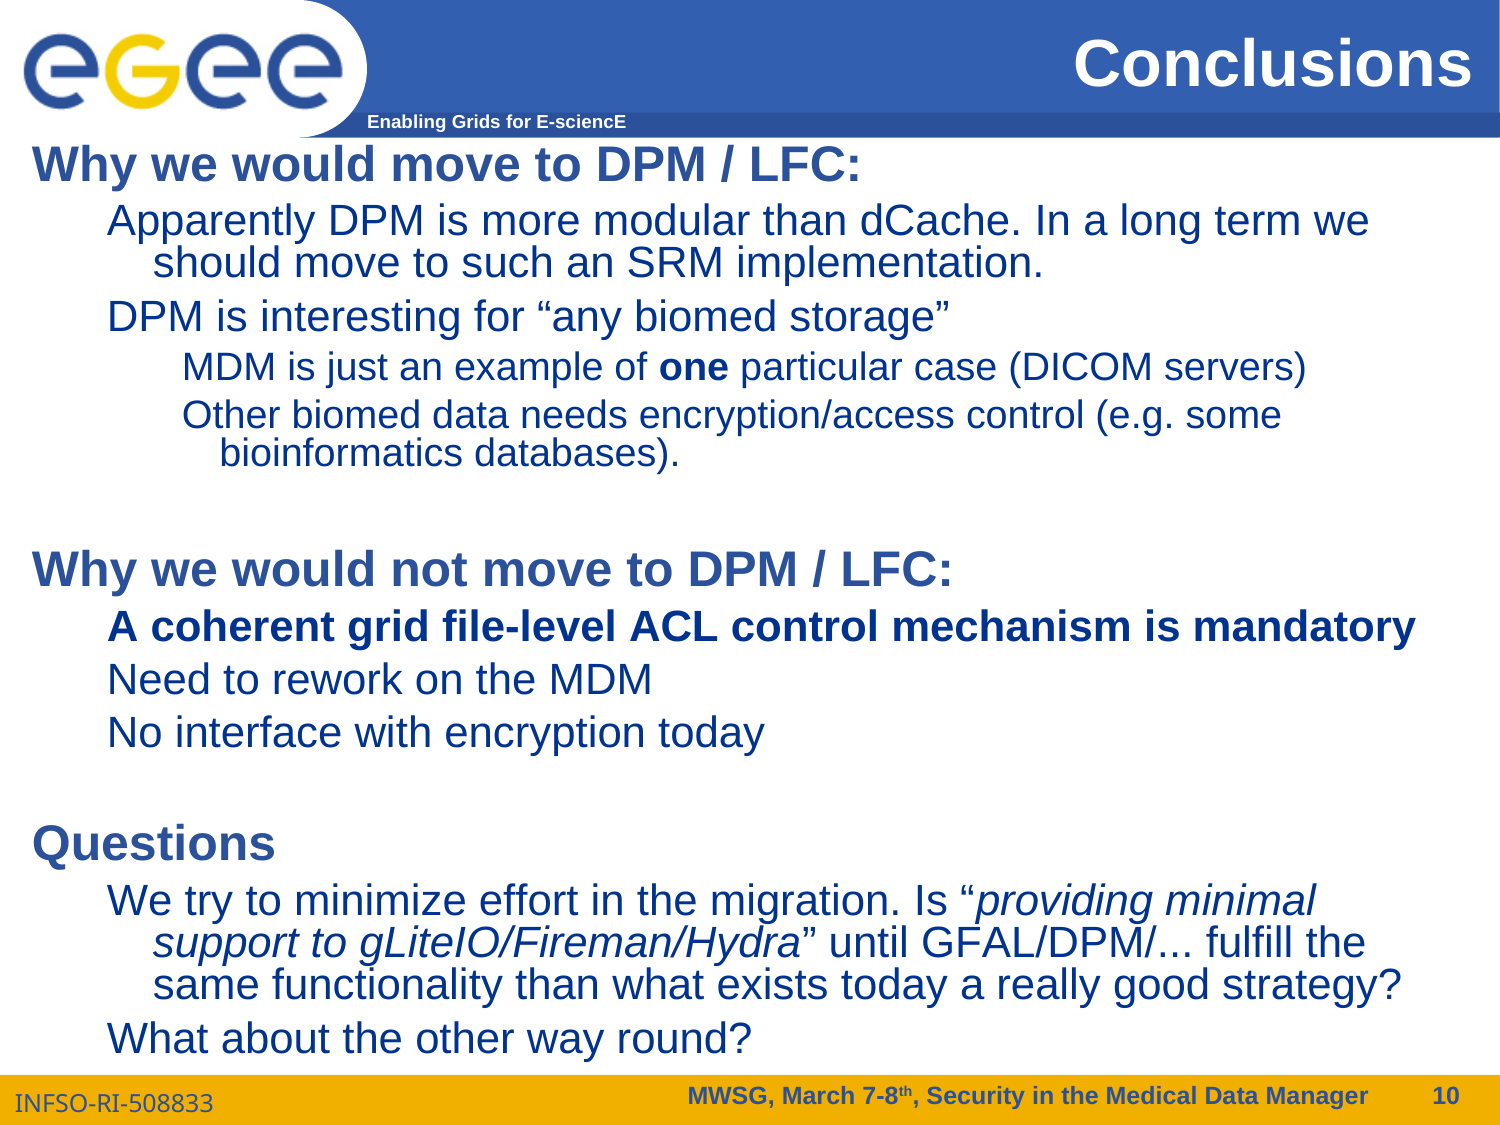

# Conclusions
Why we would move to DPM / LFC:
Apparently DPM is more modular than dCache. In a long term we should move to such an SRM implementation.
DPM is interesting for “any biomed storage”
MDM is just an example of one particular case (DICOM servers)
Other biomed data needs encryption/access control (e.g. some bioinformatics databases).
Why we would not move to DPM / LFC:
A coherent grid file-level ACL control mechanism is mandatory
Need to rework on the MDM
No interface with encryption today
Questions
We try to minimize effort in the migration. Is “providing minimal support to gLiteIO/Fireman/Hydra” until GFAL/DPM/... fulfill the same functionality than what exists today a really good strategy?
What about the other way round?